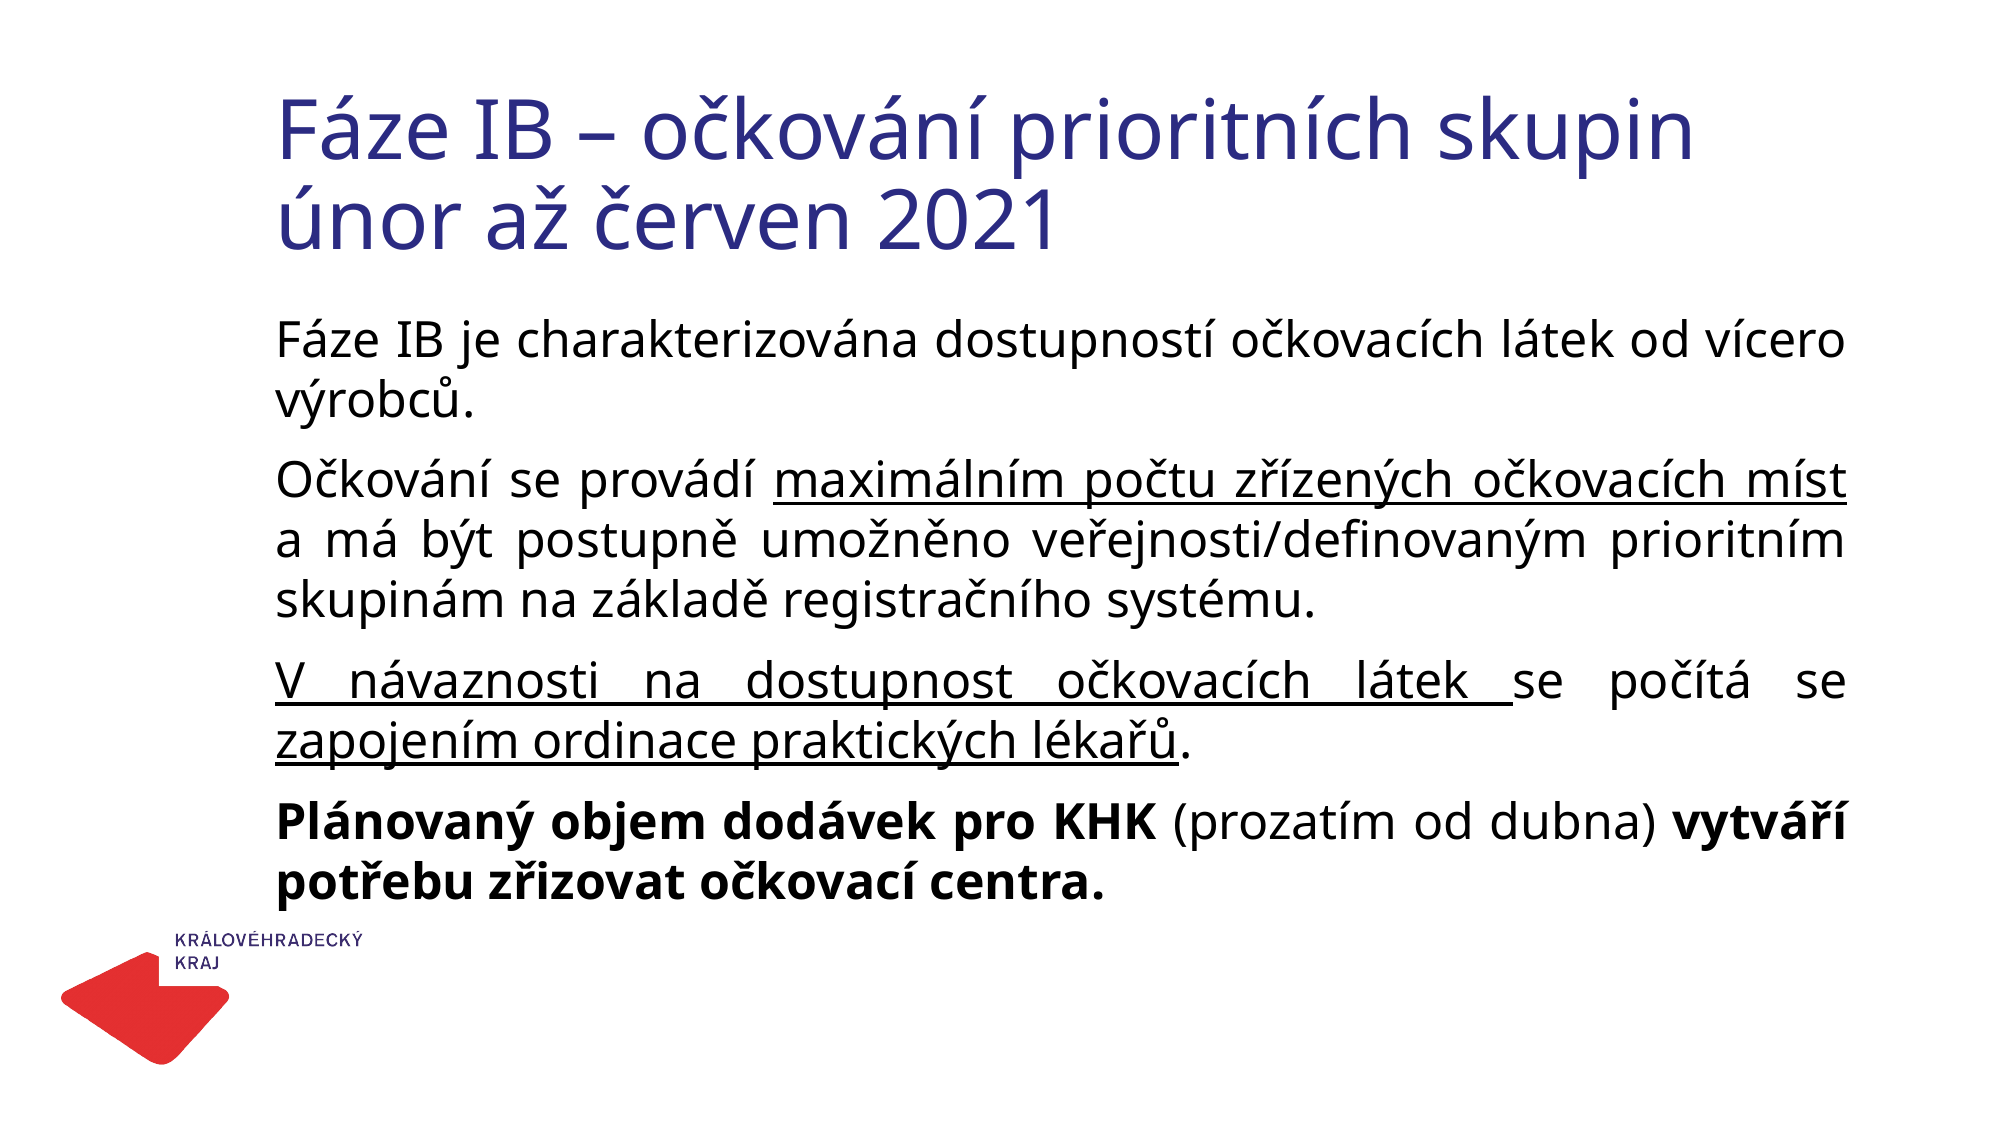

# Fáze IB – očkování prioritních skupin únor až červen 2021
Fáze IB je charakterizována dostupností očkovacích látek od vícero výrobců.
Očkování se provádí maximálním počtu zřízených očkovacích míst a má být postupně umožněno veřejnosti/definovaným prioritním skupinám na základě registračního systému.
V návaznosti na dostupnost očkovacích látek se počítá se zapojením ordinace praktických lékařů.
Plánovaný objem dodávek pro KHK (prozatím od dubna) vytváří potřebu zřizovat očkovací centra.